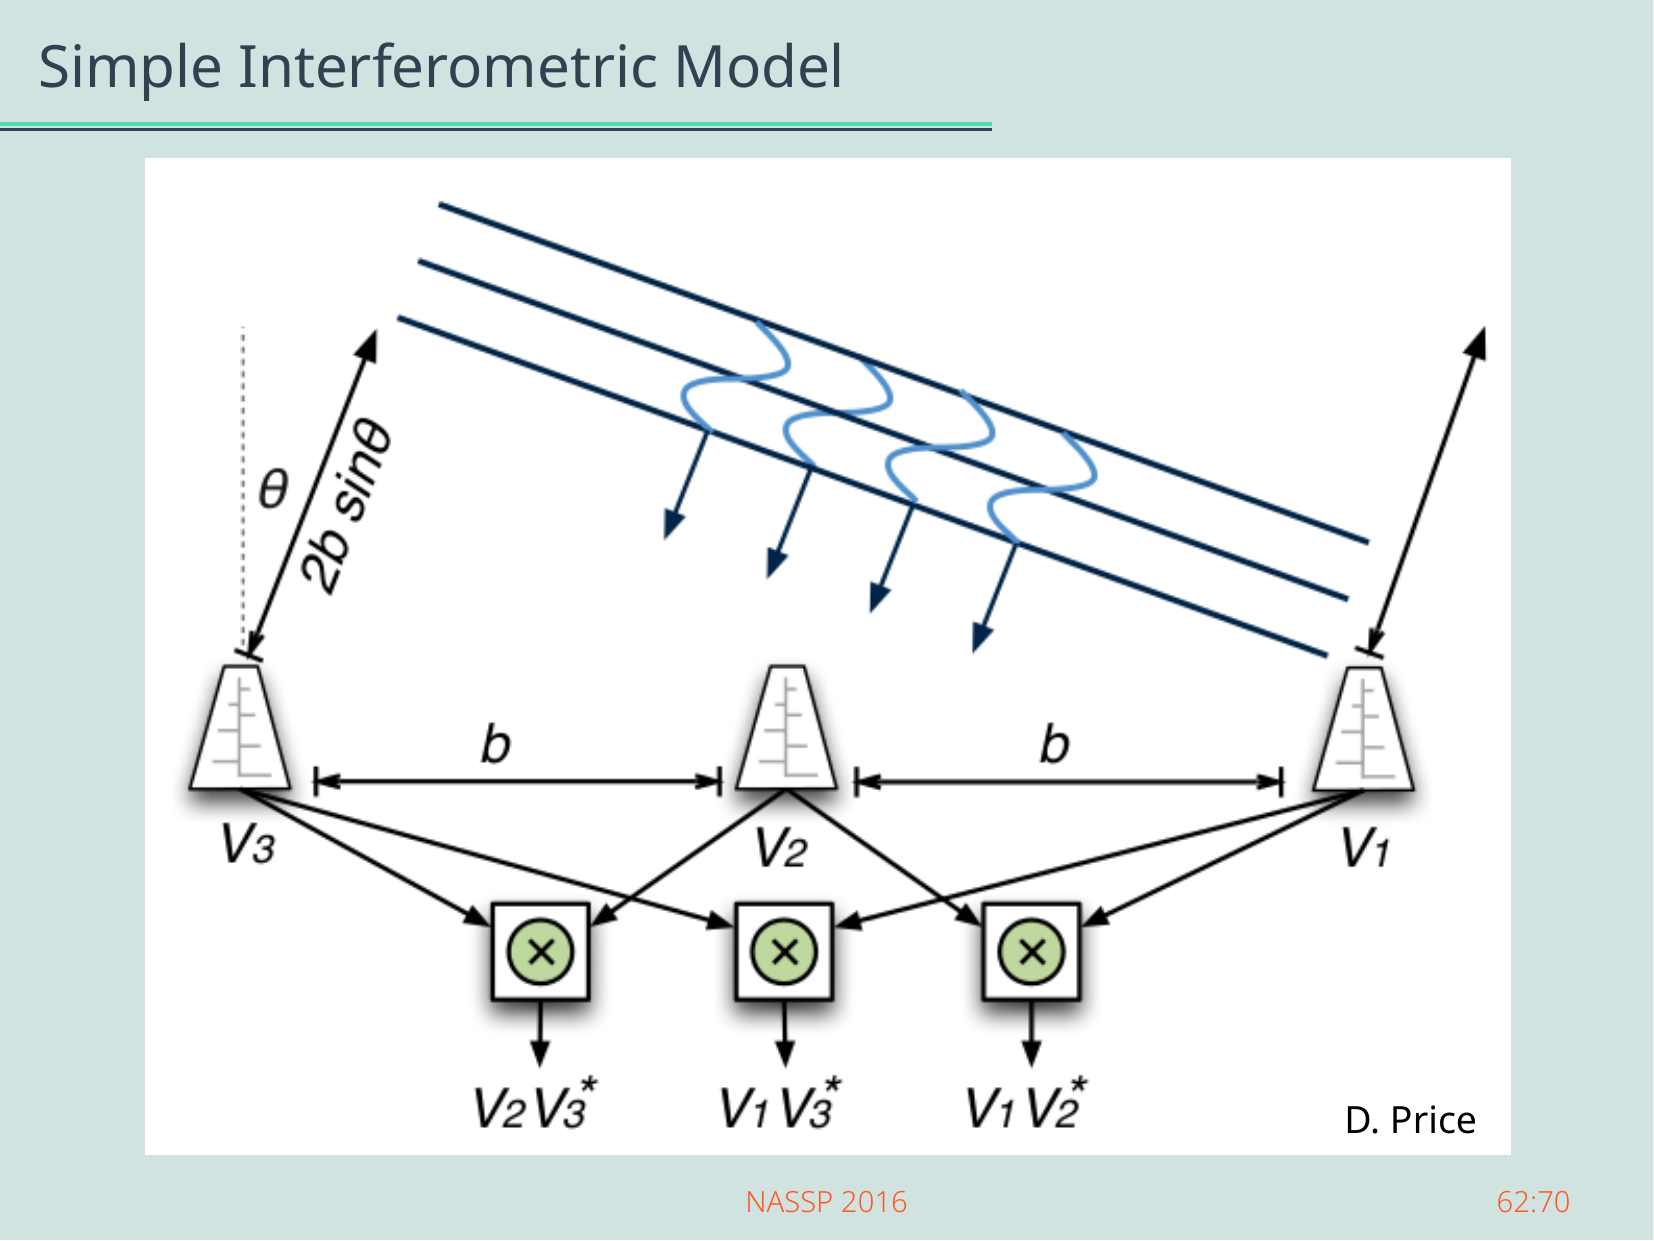

Simple Interferometric Model
D. Price
NASSP 2016
62